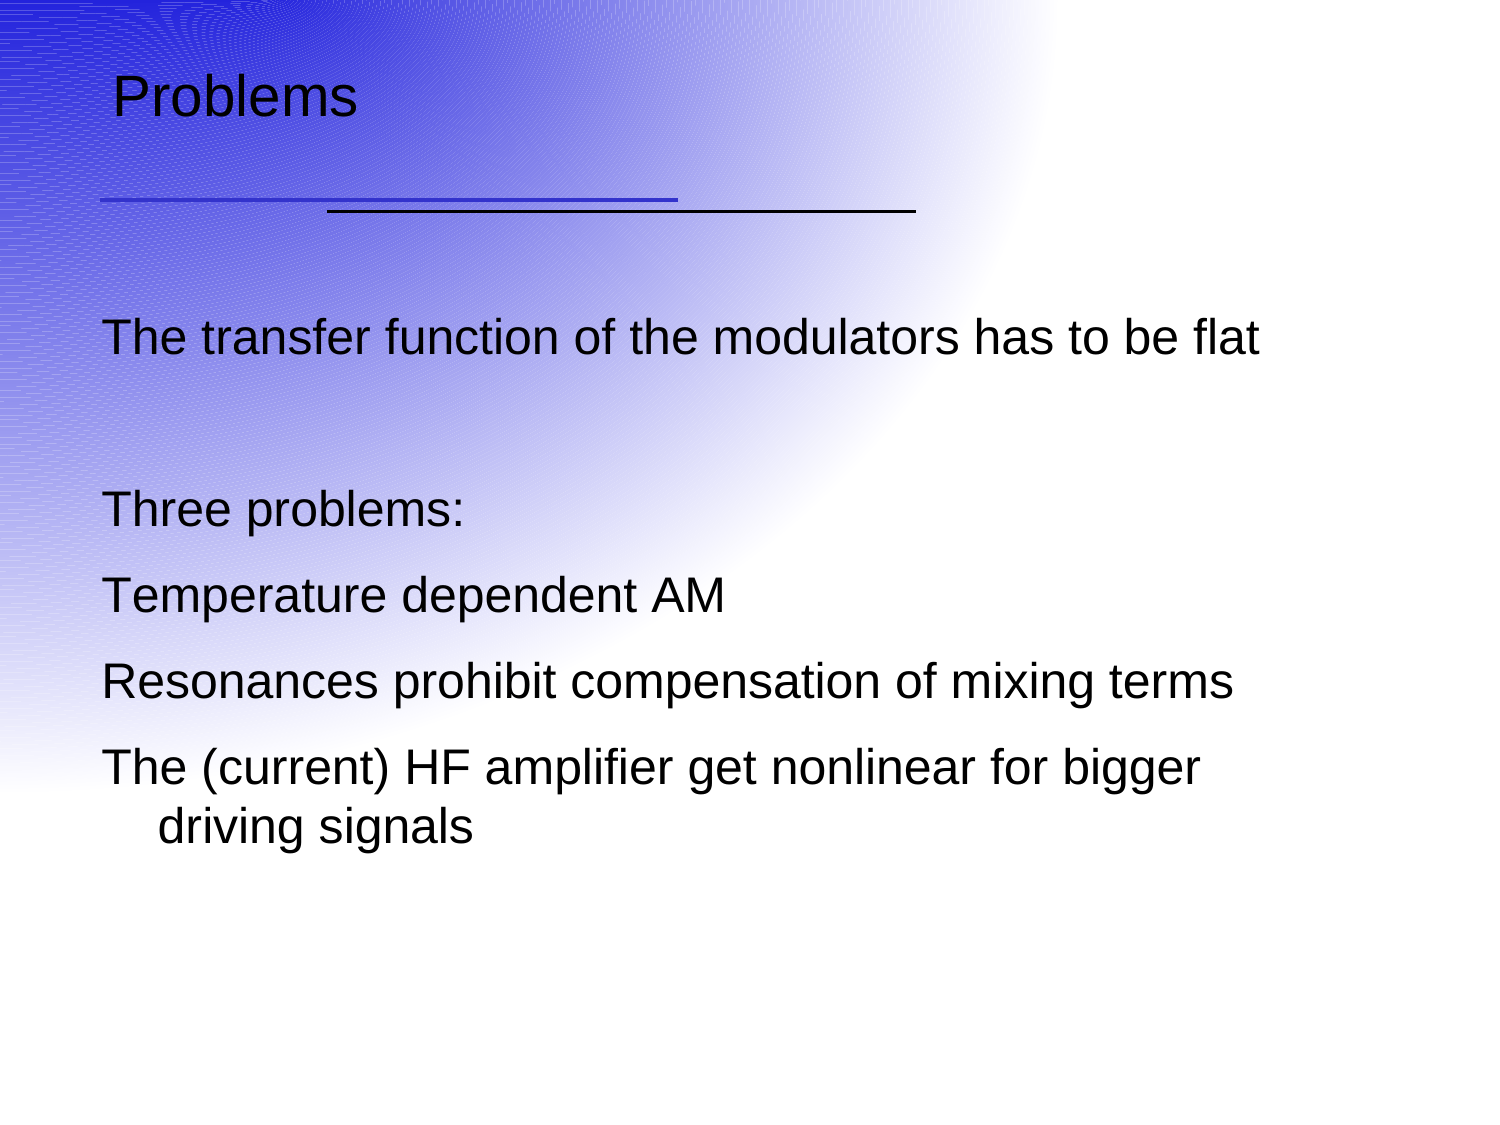

# Problems
The transfer function of the modulators has to be flat
Three problems:
Temperature dependent AM
Resonances prohibit compensation of mixing terms
The (current) HF amplifier get nonlinear for bigger
driving signals